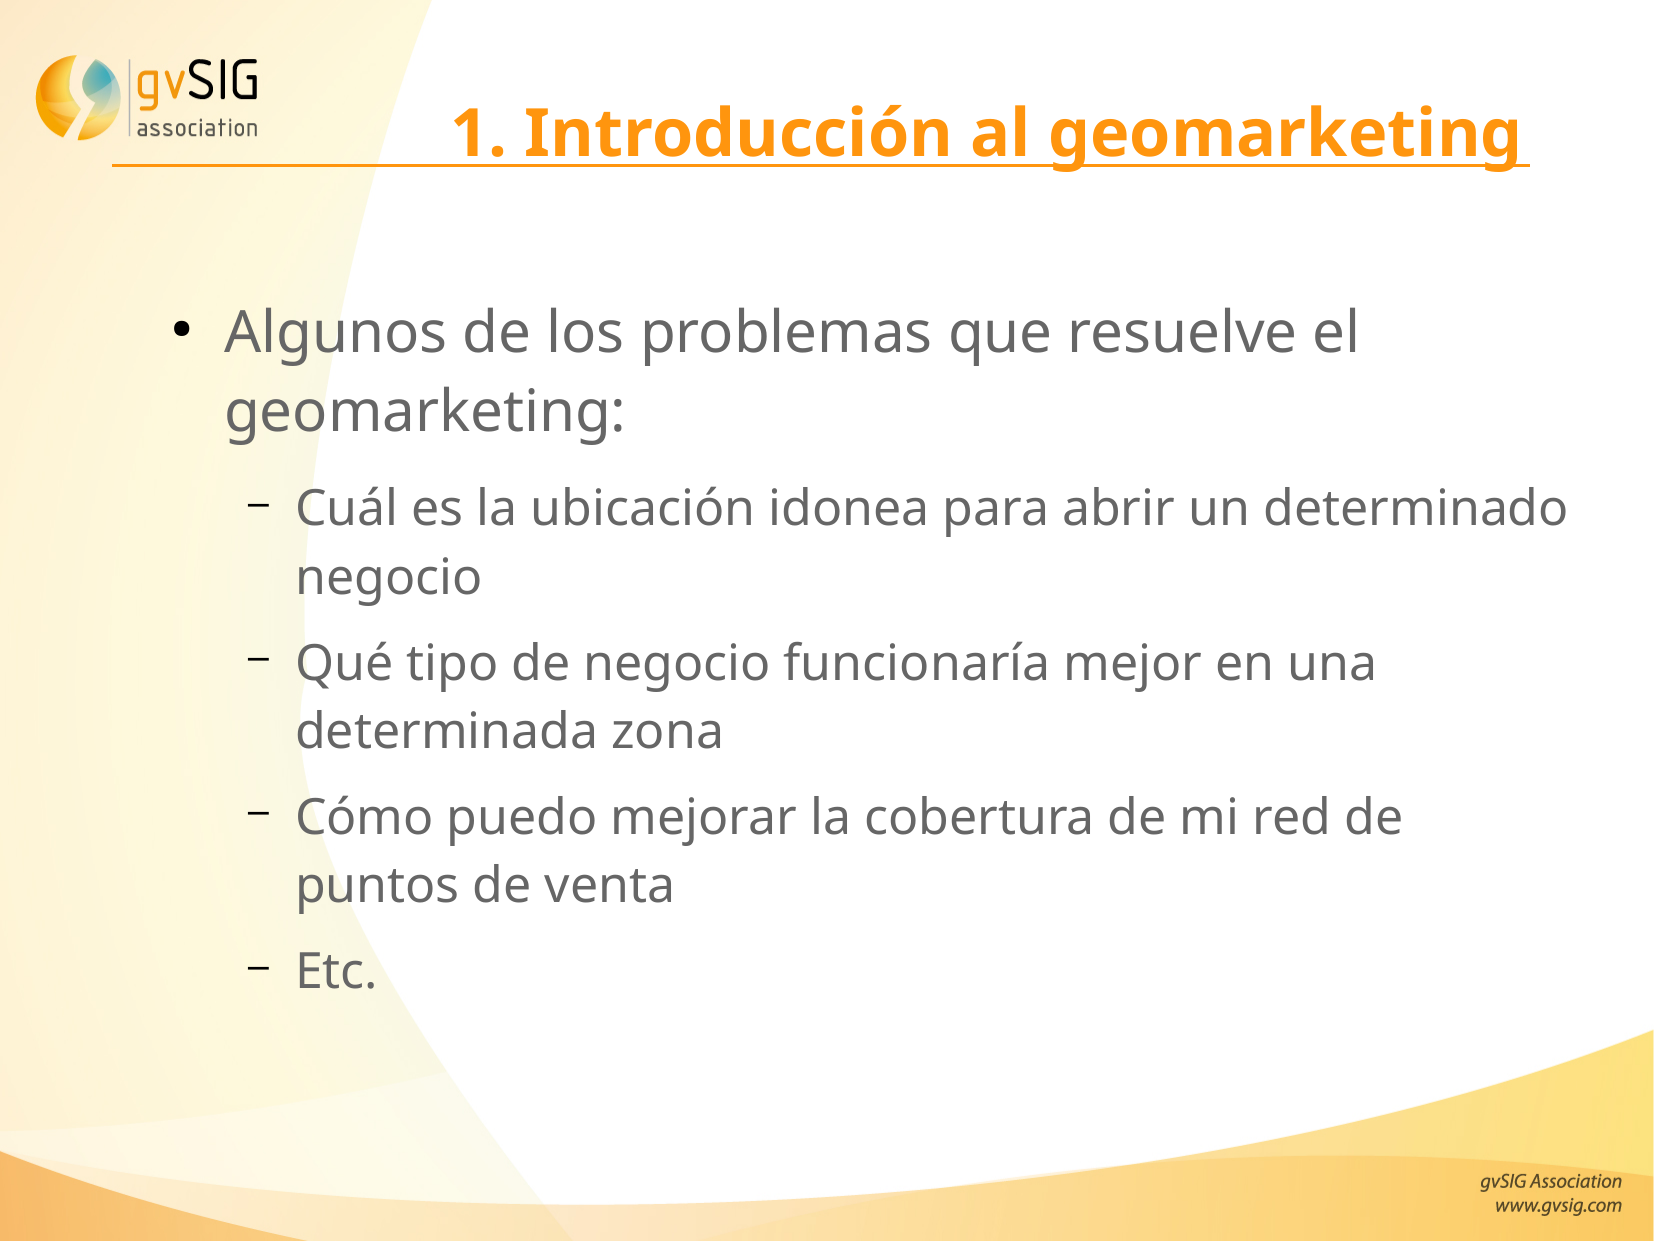

1. Introducción al geomarketing
# Algunos de los problemas que resuelve el geomarketing:
Cuál es la ubicación idonea para abrir un determinado negocio
Qué tipo de negocio funcionaría mejor en una determinada zona
Cómo puedo mejorar la cobertura de mi red de puntos de venta
Etc.